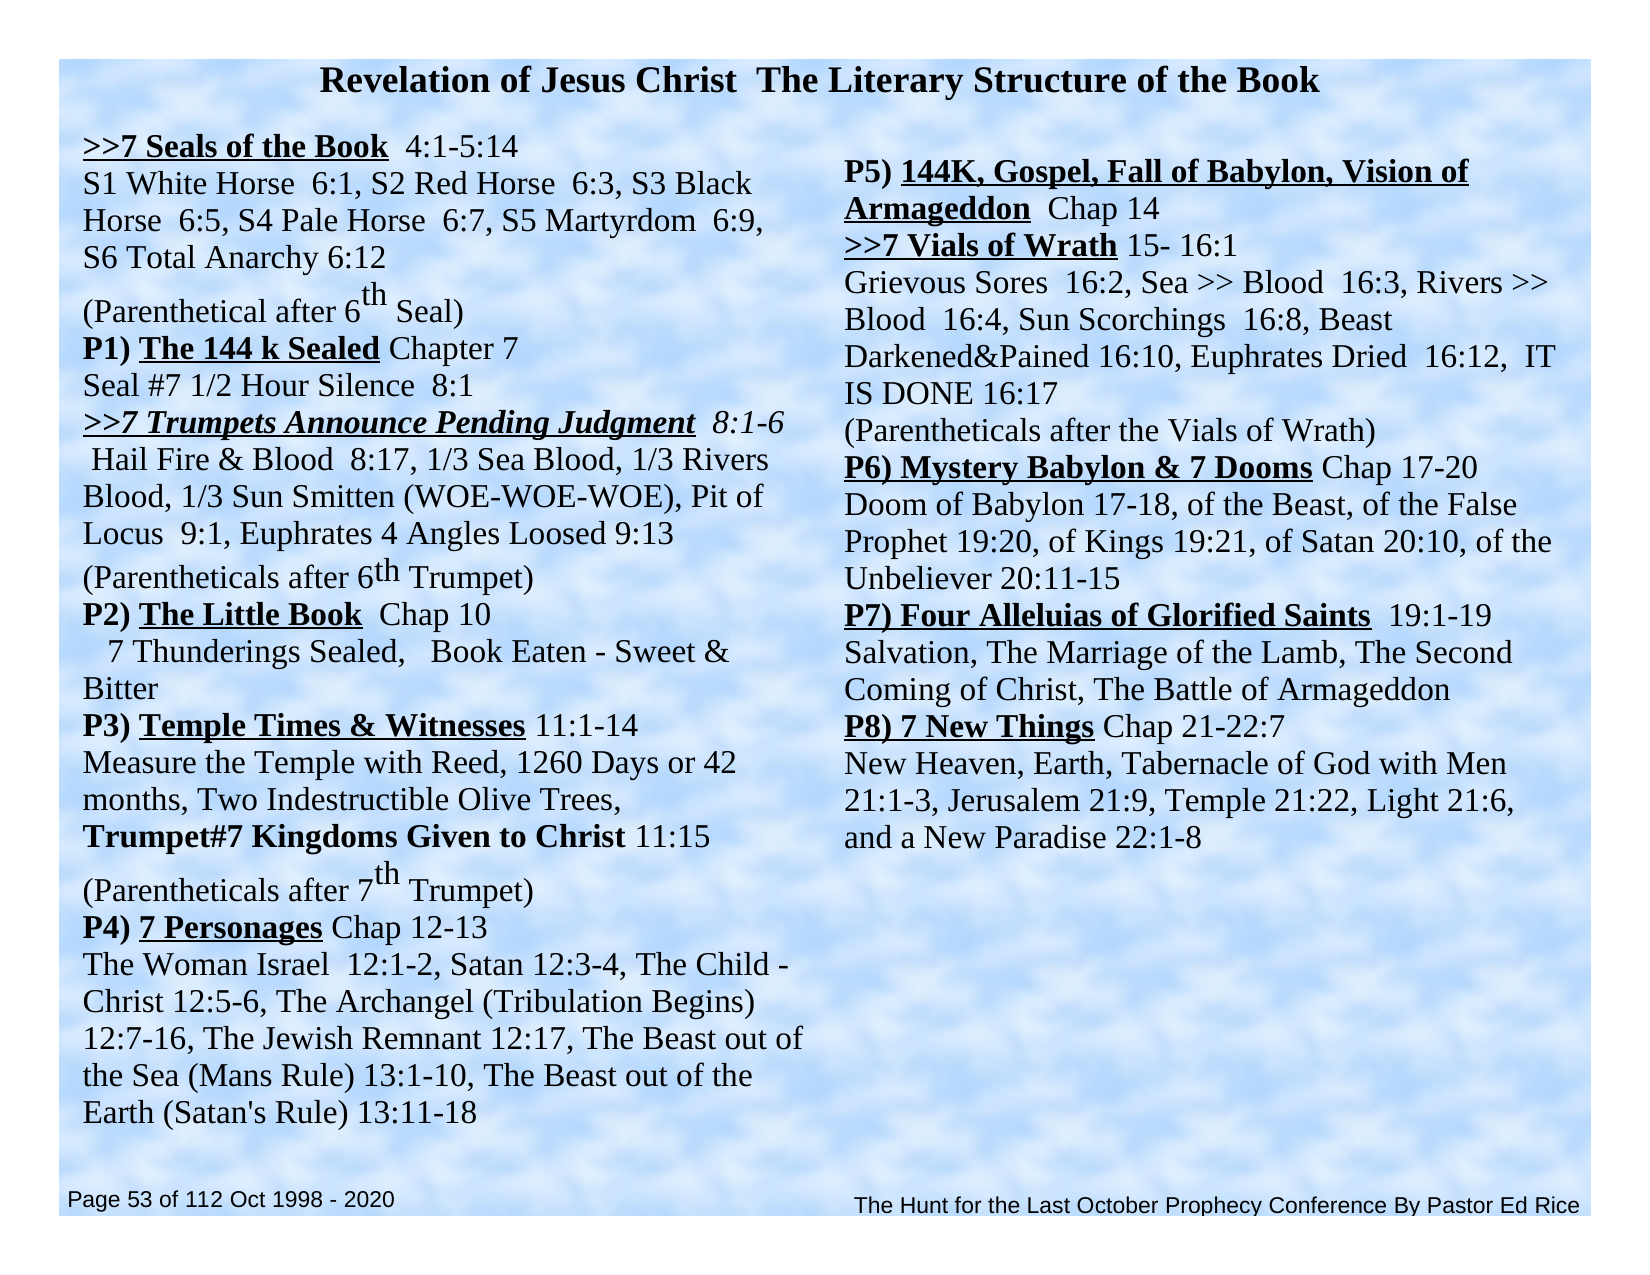

Revelation of Jesus Christ The Literary Structure of the Book
>>7 Seals of the Book 4:1-5:14
S1 White Horse 6:1, S2 Red Horse 6:3, S3 Black Horse 6:5, S4 Pale Horse 6:7, S5 Martyrdom 6:9, S6 Total Anarchy 6:12
(Parenthetical after 6th Seal)
P1) The 144 k Sealed Chapter 7
Seal #7 1/2 Hour Silence 8:1
>>7 Trumpets Announce Pending Judgment 8:1-6
 Hail Fire & Blood 8:17, 1/3 Sea Blood, 1/3 Rivers Blood, 1/3 Sun Smitten (WOE-WOE-WOE), Pit of Locus 9:1, Euphrates 4 Angles Loosed 9:13 (Parentheticals after 6th Trumpet)
P2) The Little Book Chap 10
 7 Thunderings Sealed, Book Eaten - Sweet & Bitter
P3) Temple Times & Witnesses 11:1-14
Measure the Temple with Reed, 1260 Days or 42 months, Two Indestructible Olive Trees,
Trumpet#7 Kingdoms Given to Christ 11:15
(Parentheticals after 7th Trumpet)
P4) 7 Personages Chap 12-13
The Woman Israel 12:1-2, Satan 12:3-4, The Child - Christ 12:5-6, The Archangel (Tribulation Begins) 12:7-16, The Jewish Remnant 12:17, The Beast out of the Sea (Mans Rule) 13:1-10, The Beast out of the Earth (Satan's Rule) 13:11-18
P5) 144K, Gospel, Fall of Babylon, Vision of Armageddon Chap 14
>>7 Vials of Wrath 15- 16:1
Grievous Sores 16:2, Sea >> Blood 16:3, Rivers >> Blood 16:4, Sun Scorchings 16:8, Beast Darkened&Pained 16:10, Euphrates Dried 16:12, IT IS DONE 16:17
(Parentheticals after the Vials of Wrath)
P6) Mystery Babylon & 7 Dooms Chap 17-20
Doom of Babylon 17-18, of the Beast, of the False Prophet 19:20, of Kings 19:21, of Satan 20:10, of the Unbeliever 20:11-15
P7) Four Alleluias of Glorified Saints 19:1-19
Salvation, The Marriage of the Lamb, The Second Coming of Christ, The Battle of Armageddon
P8) 7 New Things Chap 21-22:7
New Heaven, Earth, Tabernacle of God with Men 21:1-3, Jerusalem 21:9, Temple 21:22, Light 21:6, and a New Paradise 22:1-8